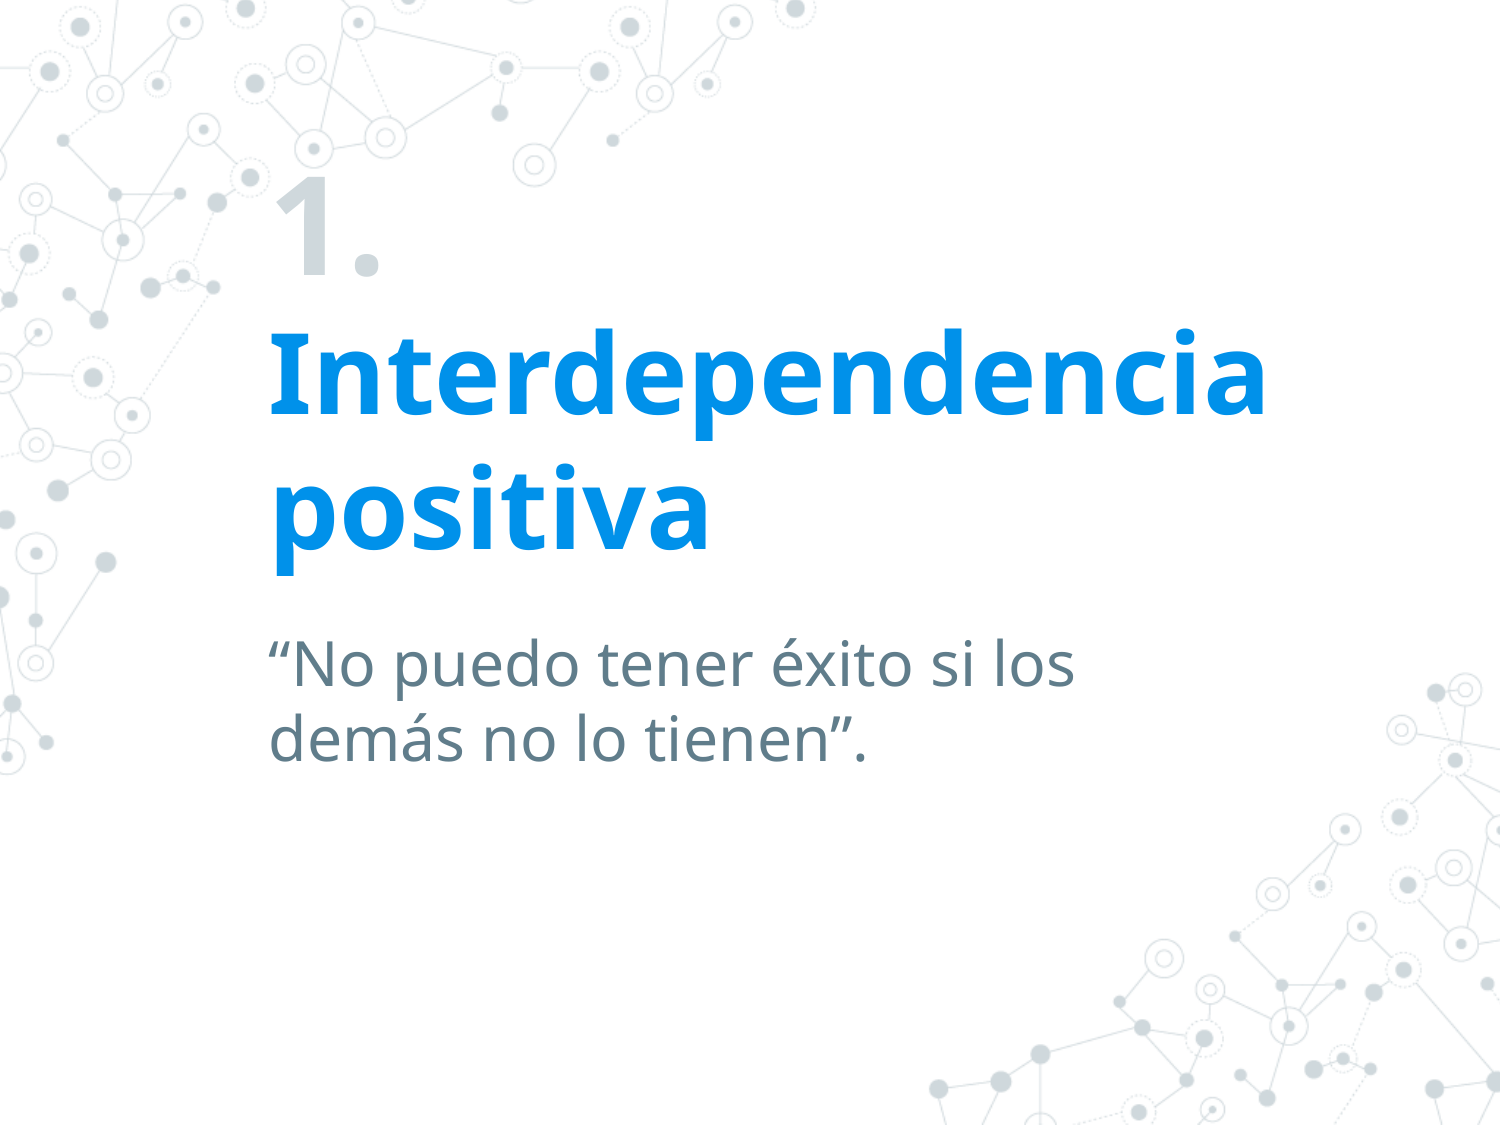

# 1. Interdependencia positiva
“No puedo tener éxito si los demás no lo tienen”.